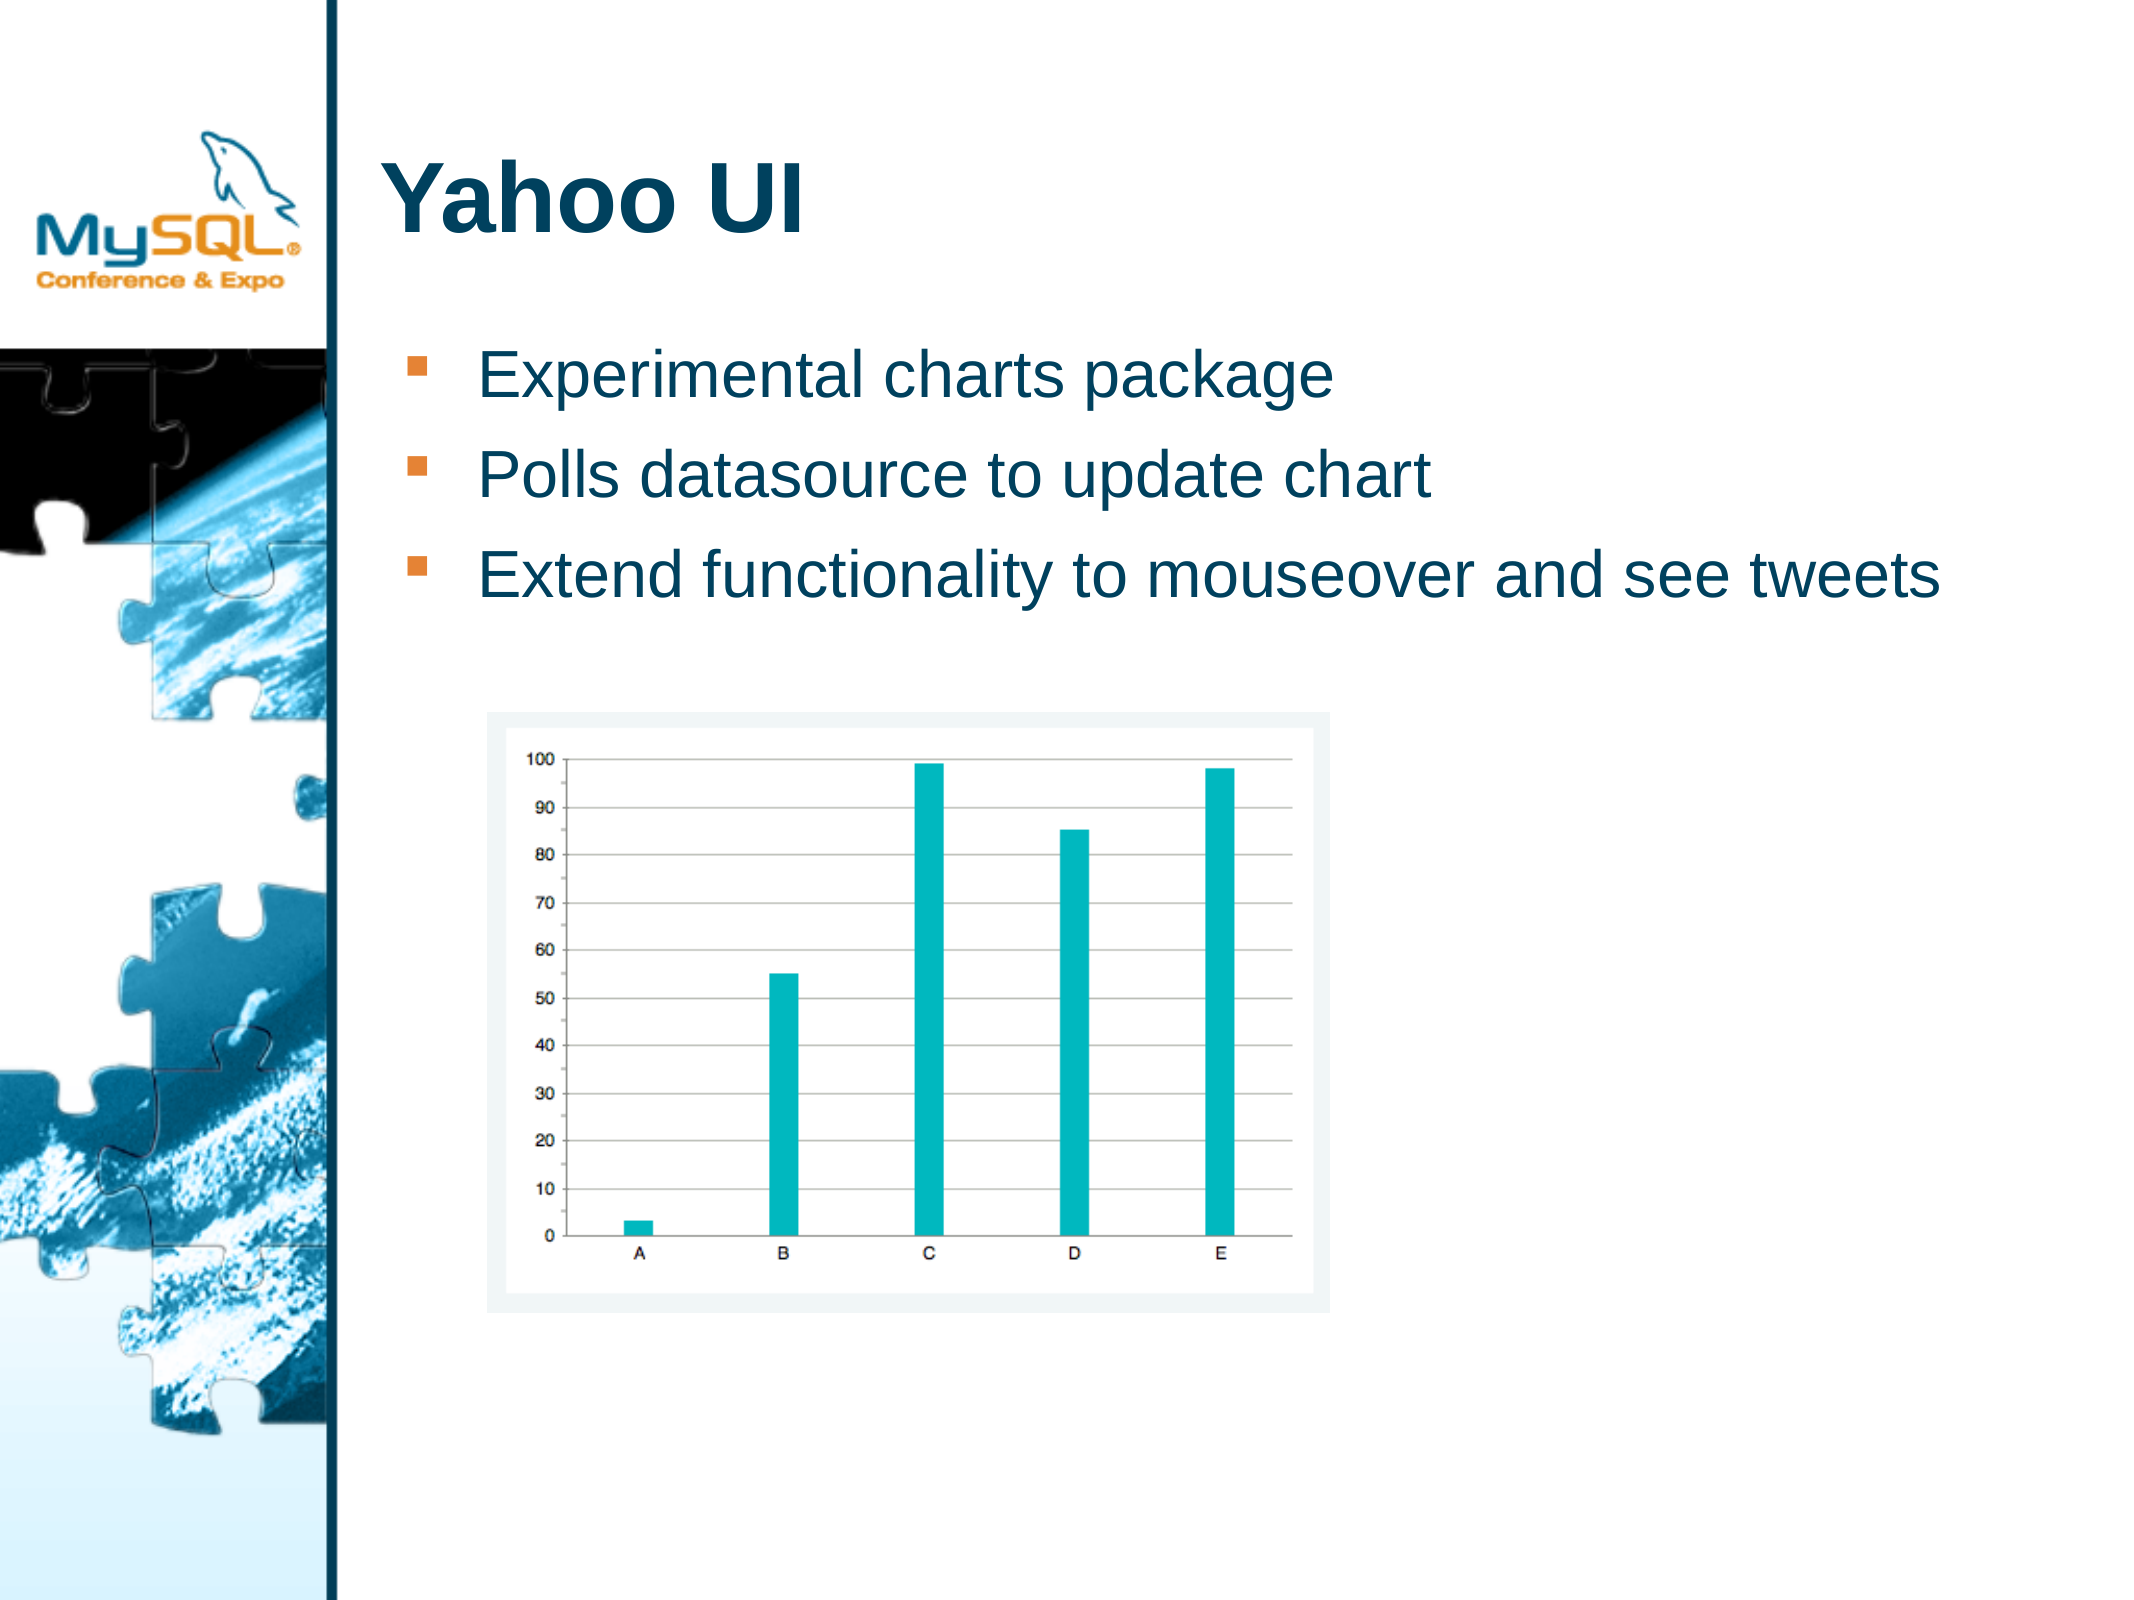

# Yahoo UI
Experimental charts package
Polls datasource to update chart
Extend functionality to mouseover and see tweets